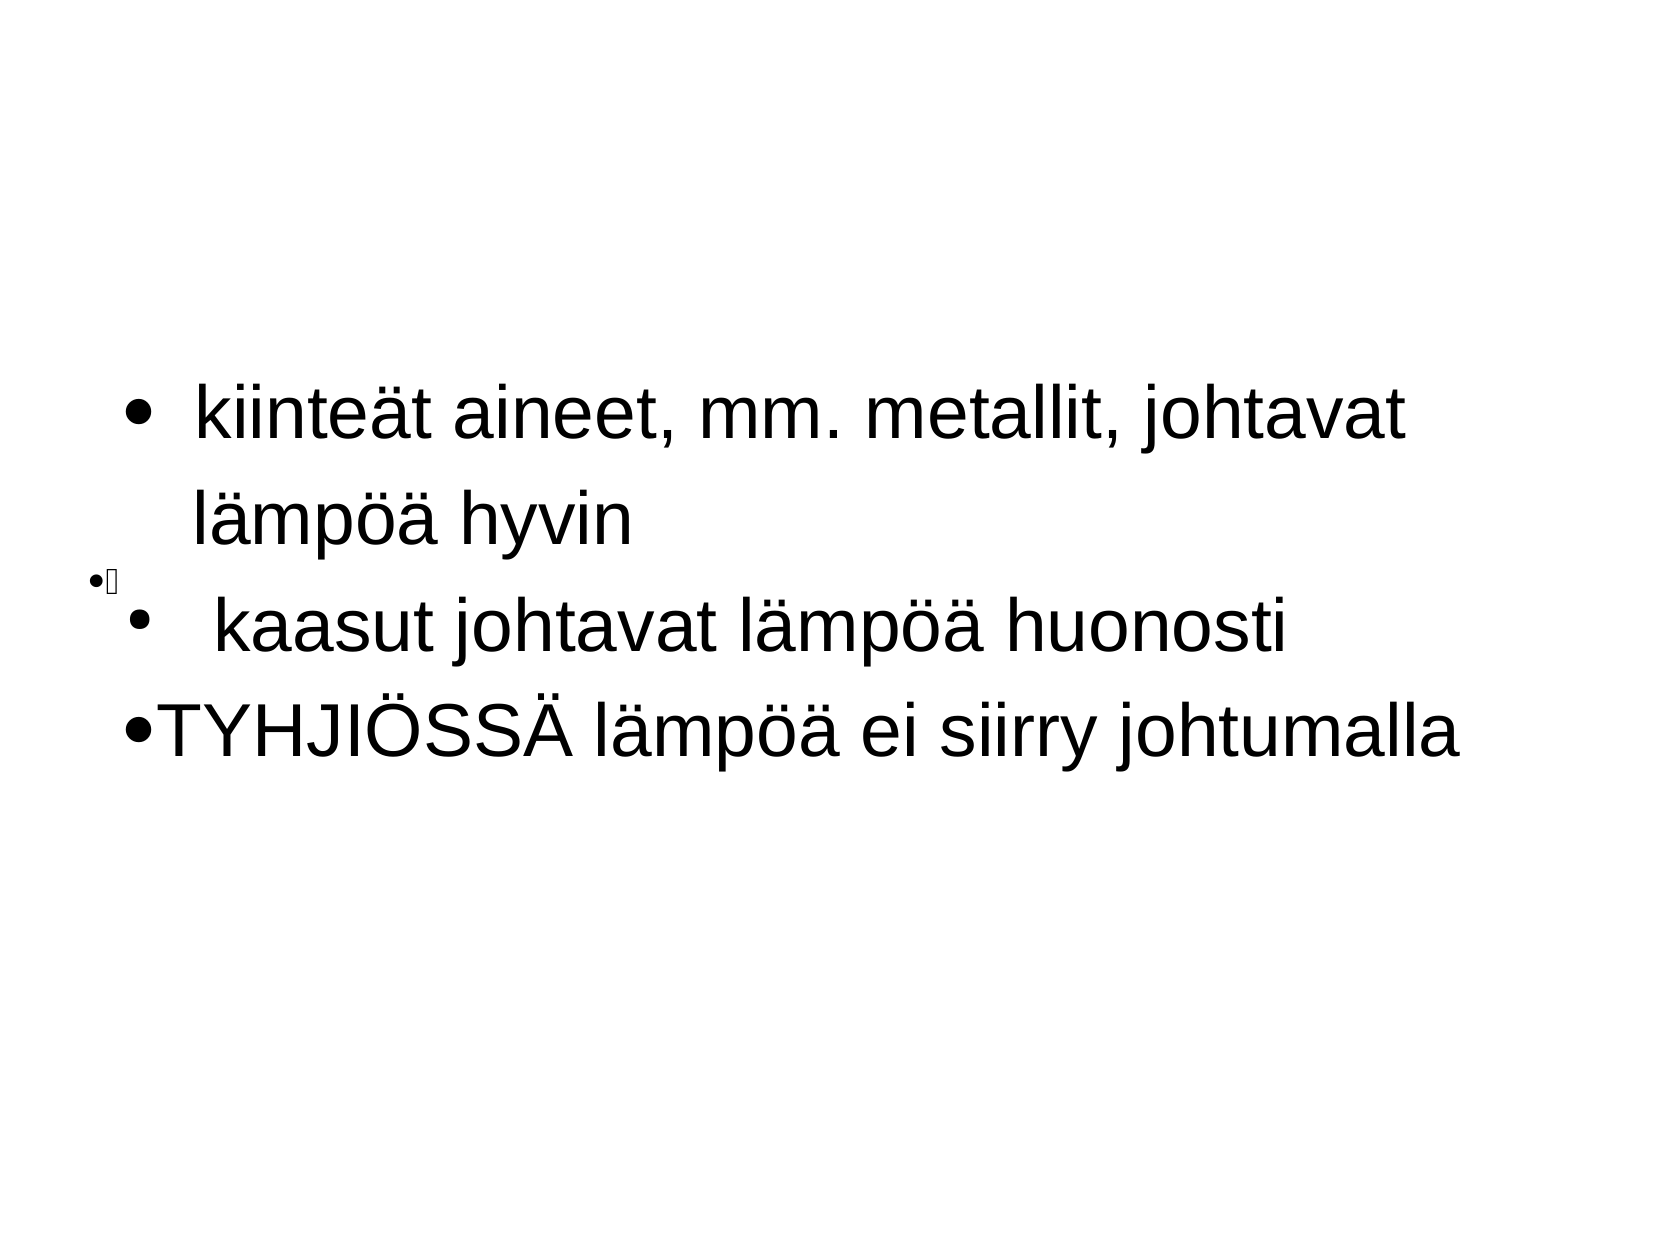

kiinteät aineet, mm. metallit, johtavat lämpöä hyvin
 kaasut johtavat lämpöä huonosti
TYHJIÖSSÄ lämpöä ei siirry johtumalla
